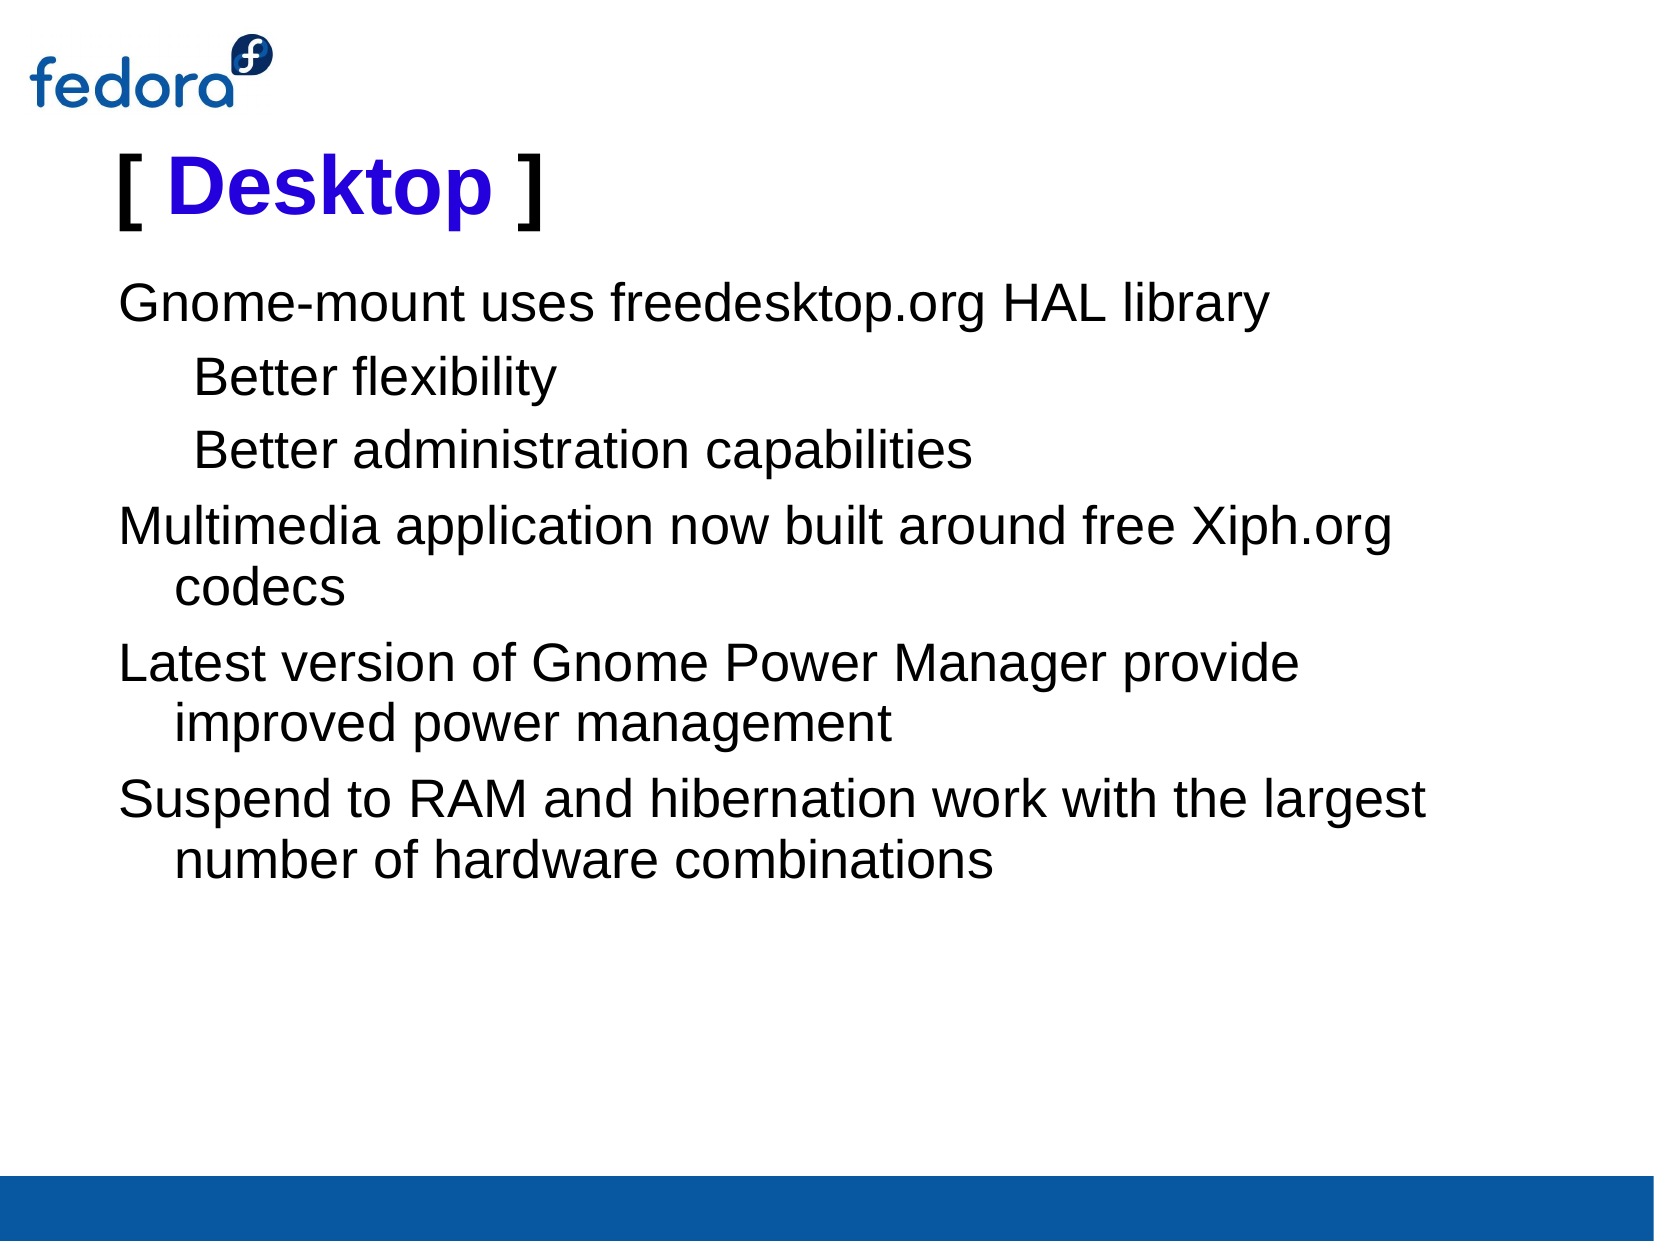

# [ Desktop ]
Gnome-mount uses freedesktop.org HAL library
Better flexibility
Better administration capabilities
Multimedia application now built around free Xiph.org codecs
Latest version of Gnome Power Manager provide improved power management
Suspend to RAM and hibernation work with the largest number of hardware combinations